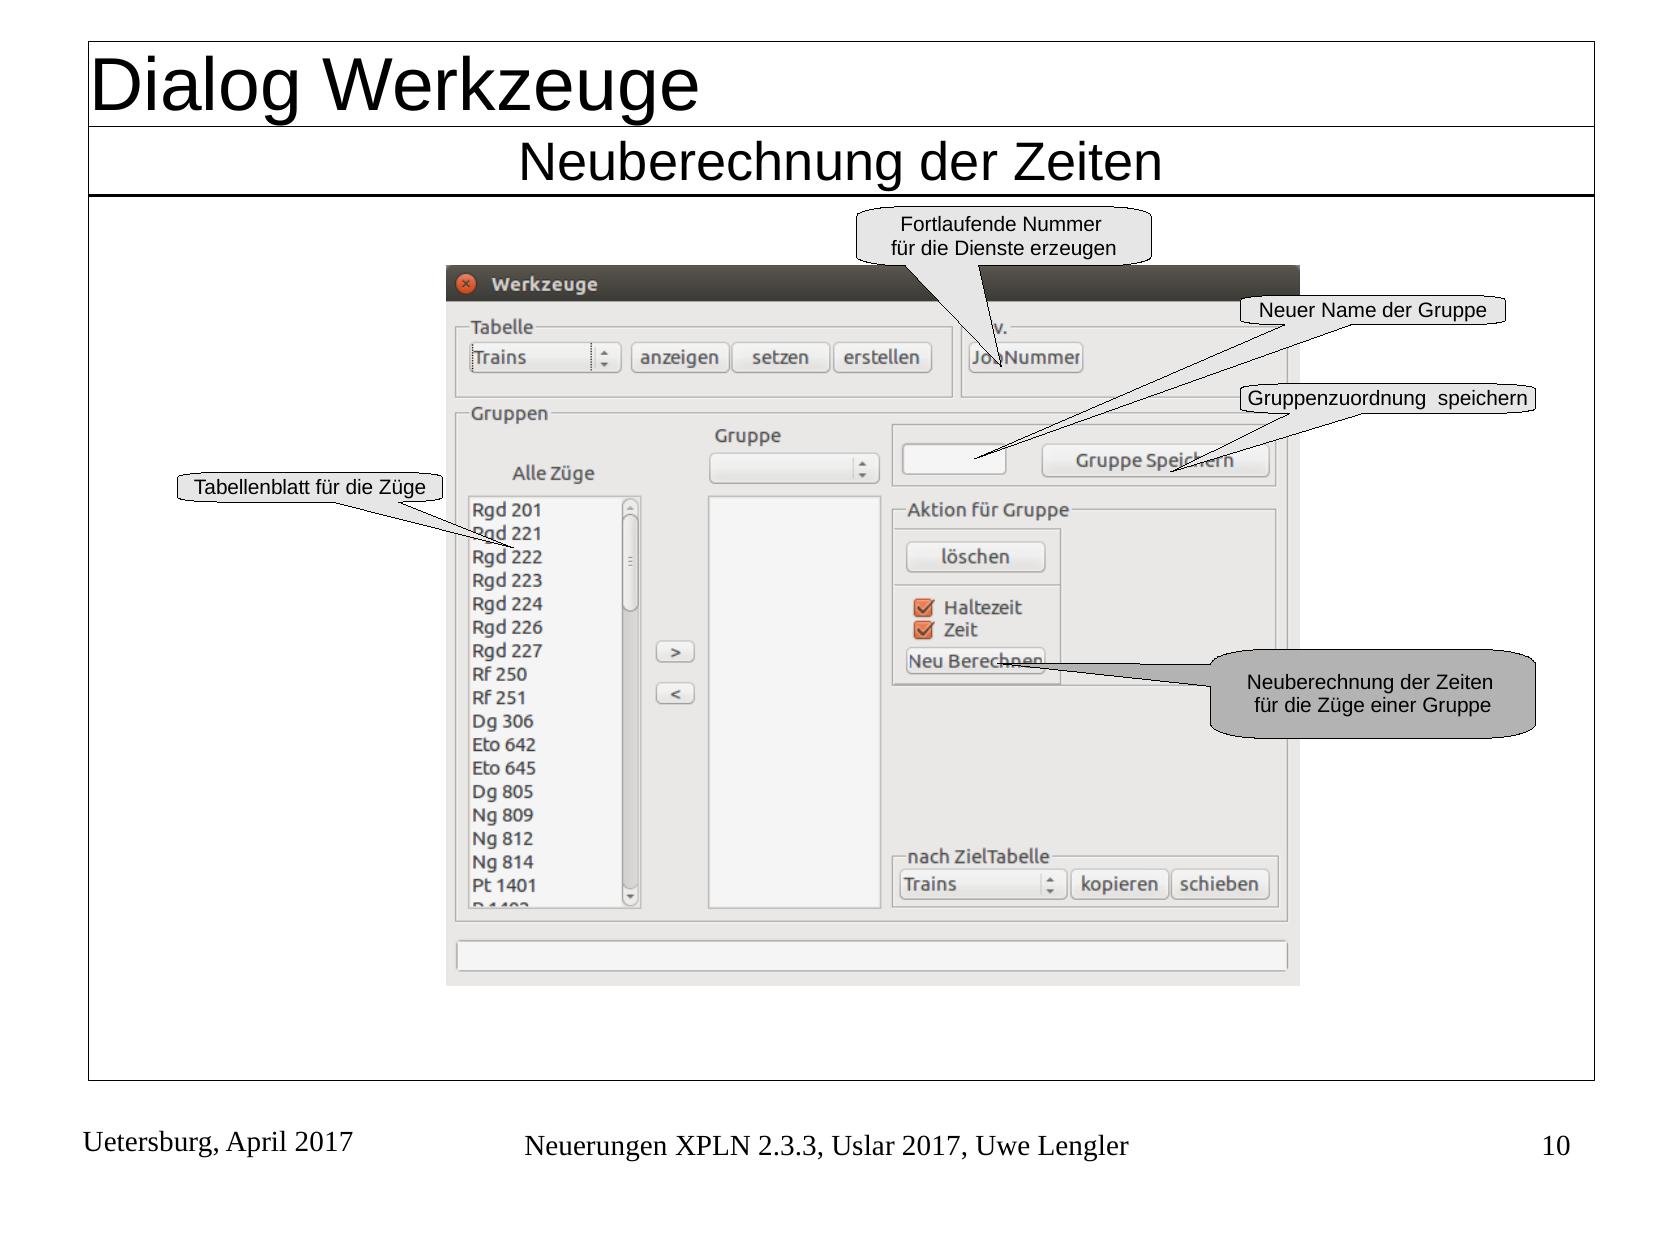

# Dialog Werkzeuge
Neuberechnung der Zeiten
Fortlaufende Nummer
für die Dienste erzeugen
Neuer Name der Gruppe
Gruppenzuordnung speichern
Tabellenblatt für die Züge
Neuberechnung der Zeiten
für die Züge einer Gruppe
Uetersburg, April 2017
Neuerungen XPLN 2.3.3, Uslar 2017, Uwe Lengler
10